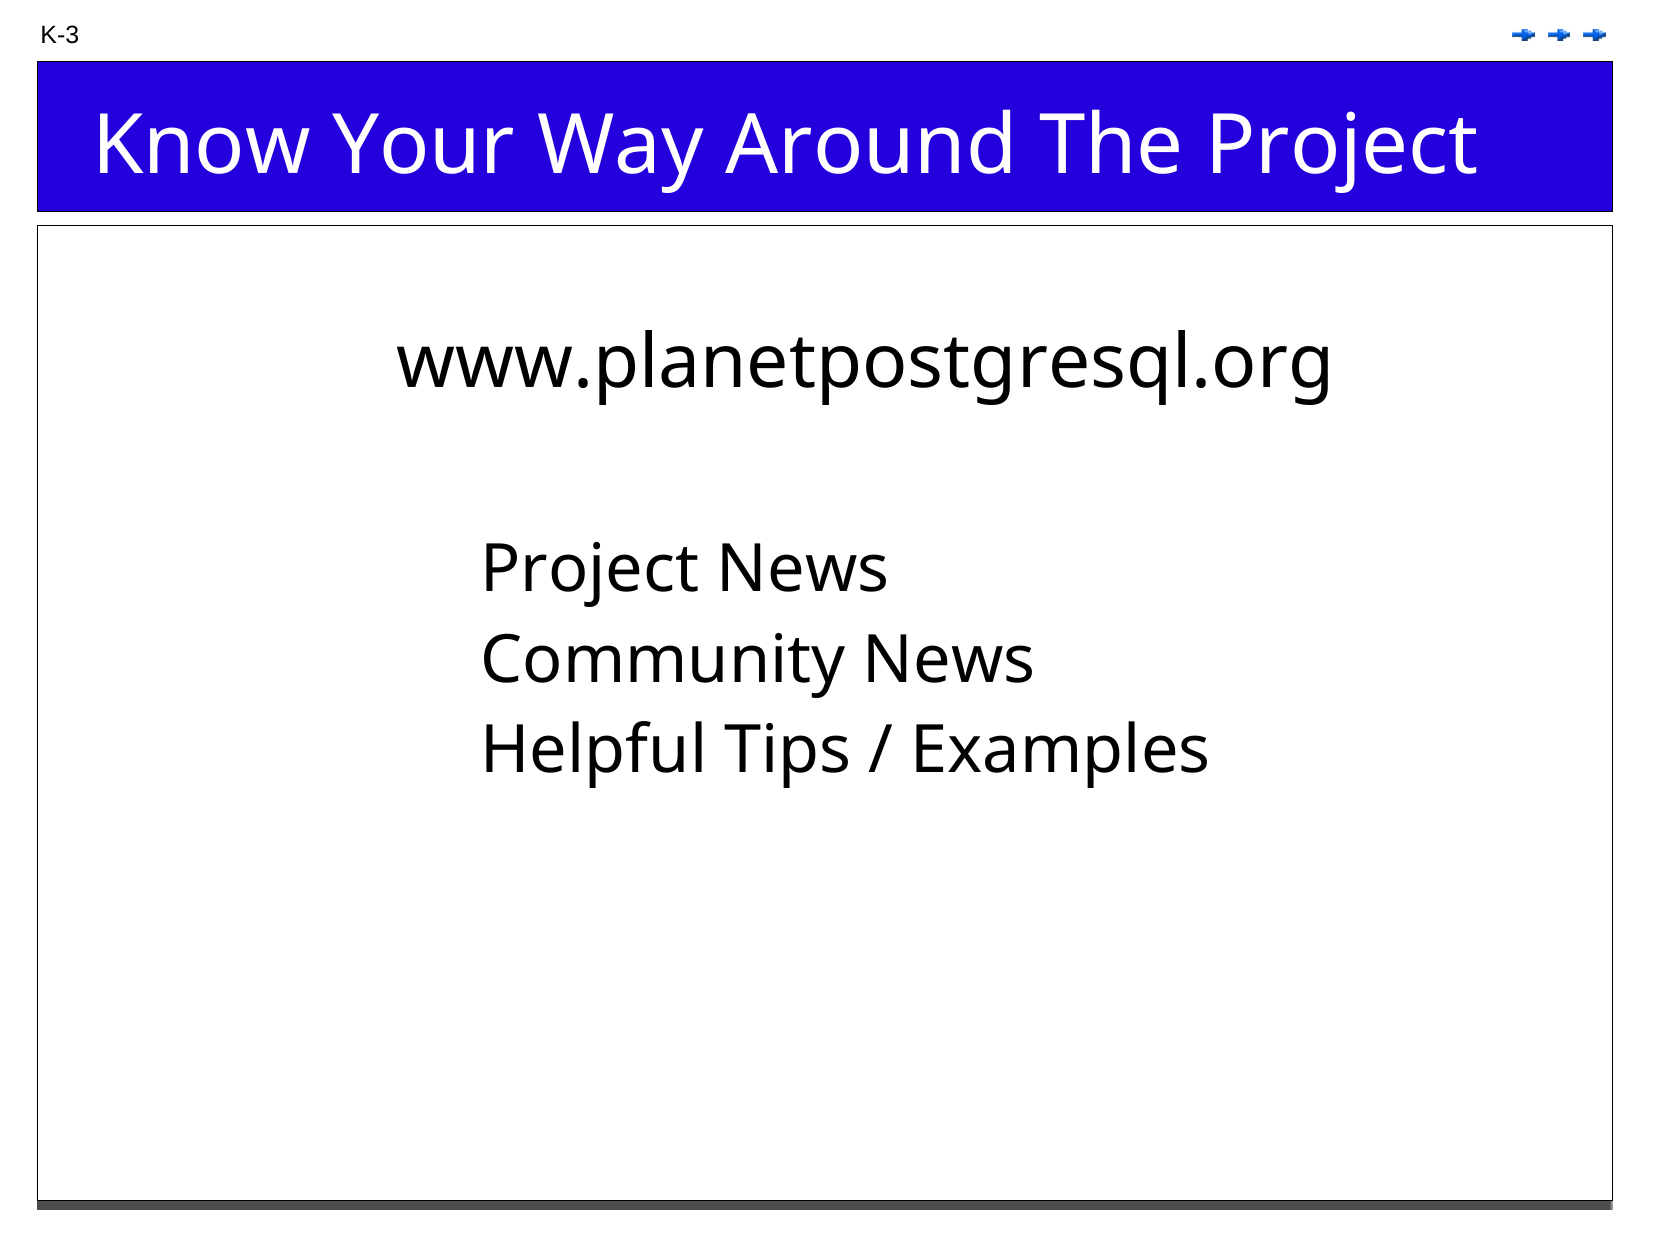

K-3
Know Your Way Around The Project
www.planetpostgresql.org
 Project News
 Community News
 Helpful Tips / Examples